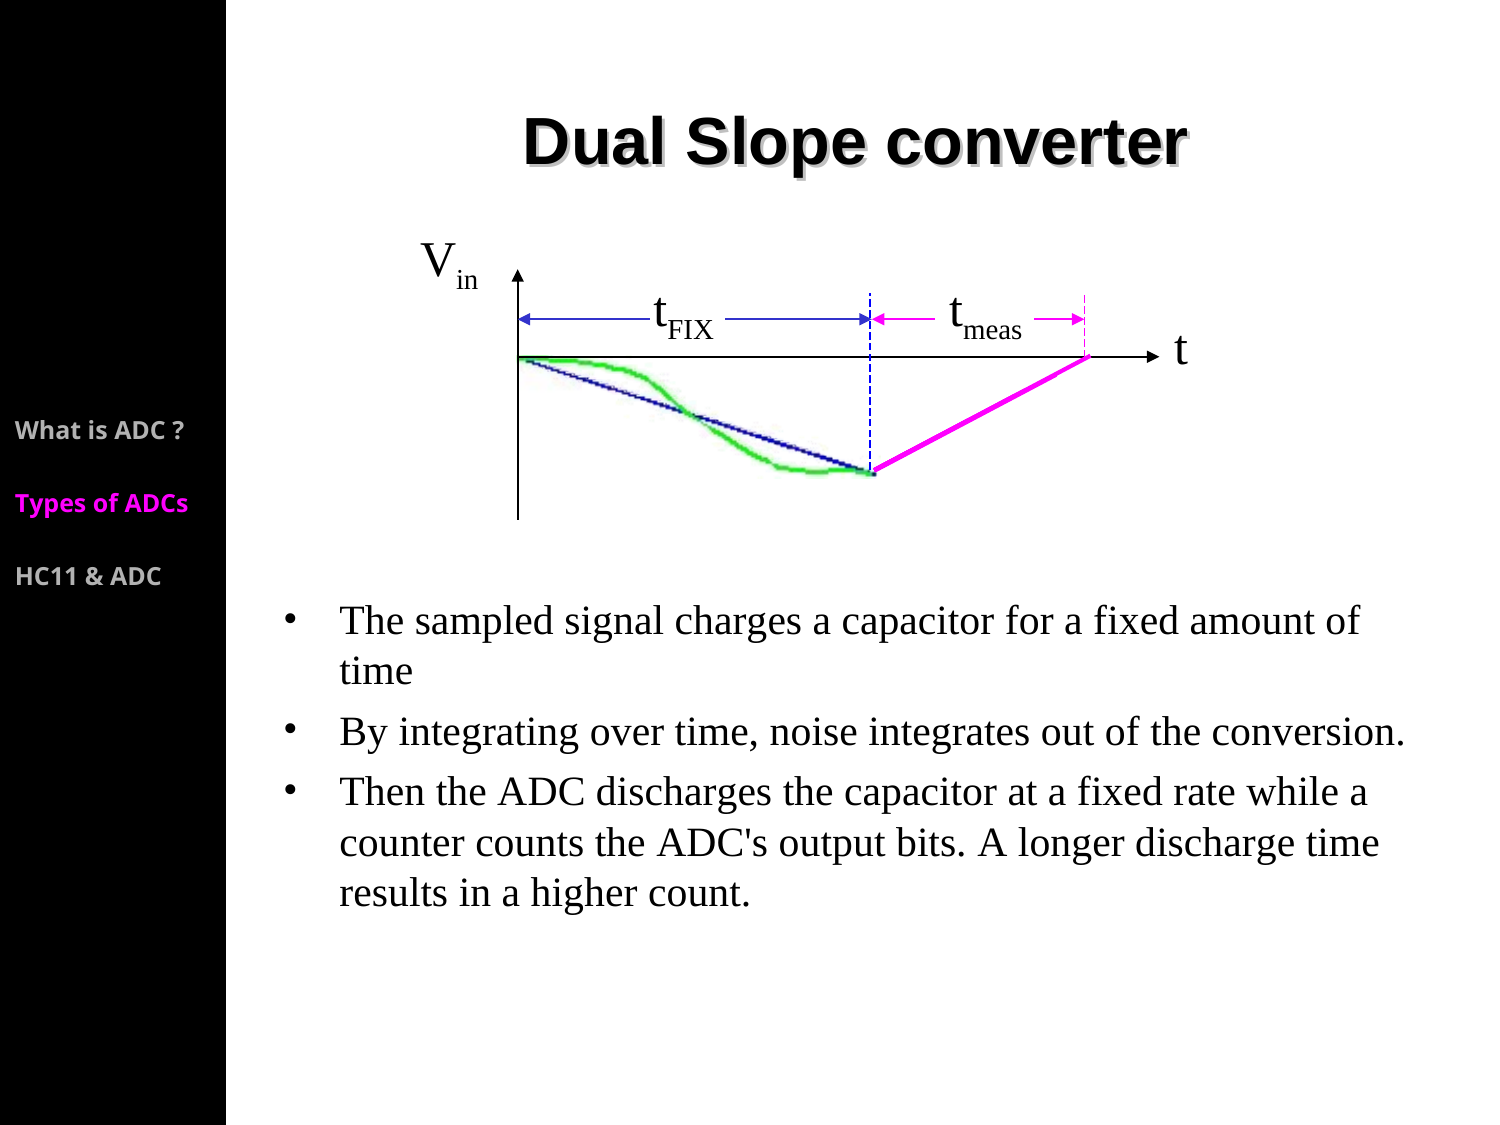

What is ADC ?
Types of ADCs
HC11 & ADC
Dual Slope converter
Vin
tFIX
tmeas
t
# The sampled signal charges a capacitor for a fixed amount of time
By integrating over time, noise integrates out of the conversion.
Then the ADC discharges the capacitor at a fixed rate while a counter counts the ADC's output bits. A longer discharge time results in a higher count.